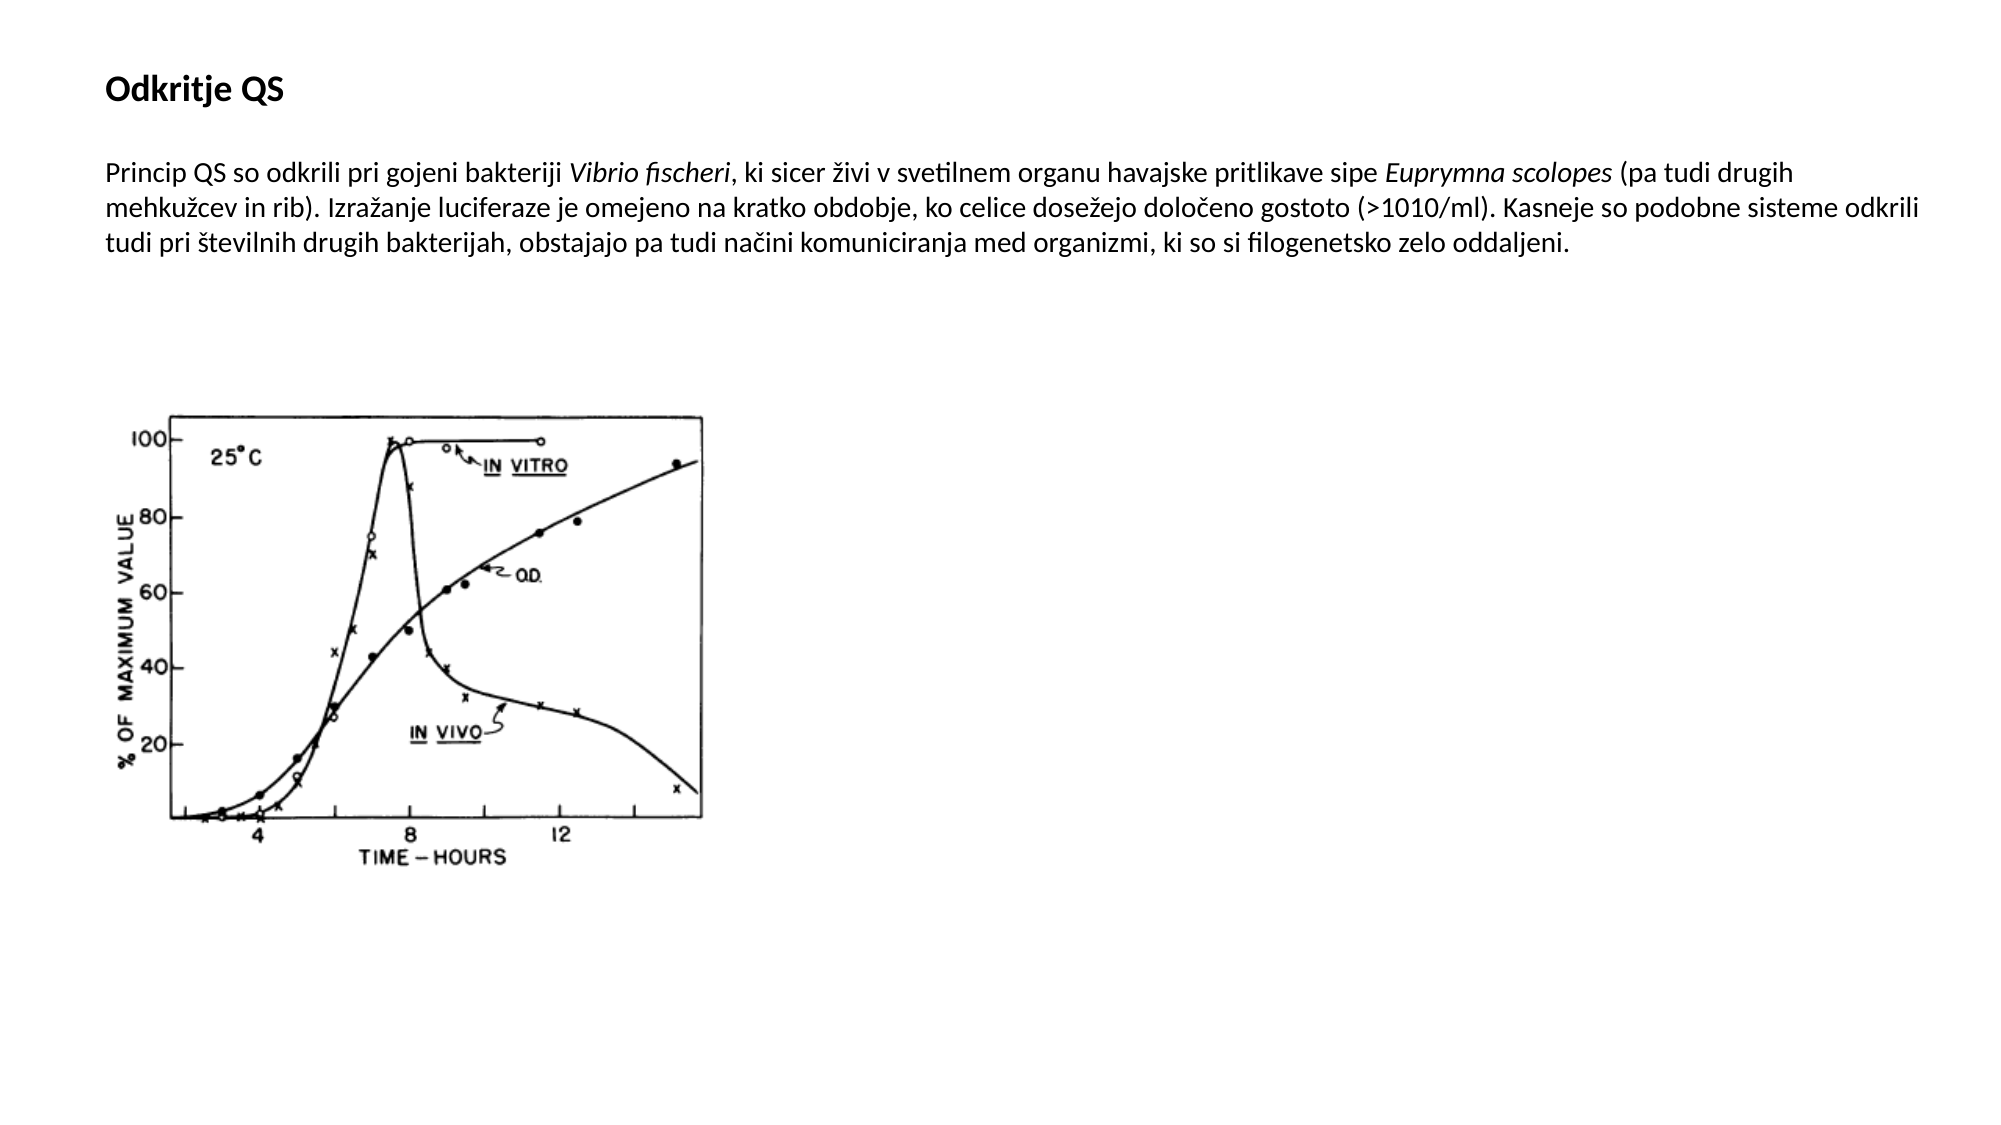

Odkritje QS
Princip QS so odkrili pri gojeni bakteriji Vibrio fischeri, ki sicer živi v svetilnem organu havajske pritlikave sipe Euprymna scolopes (pa tudi drugih mehkužcev in rib). Izražanje luciferaze je omejeno na kratko obdobje, ko celice dosežejo določeno gostoto (>1010/ml). Kasneje so podobne sisteme odkrili tudi pri številnih drugih bakterijah, obstajajo pa tudi načini komuniciranja med organizmi, ki so si filogenetsko zelo oddaljeni.